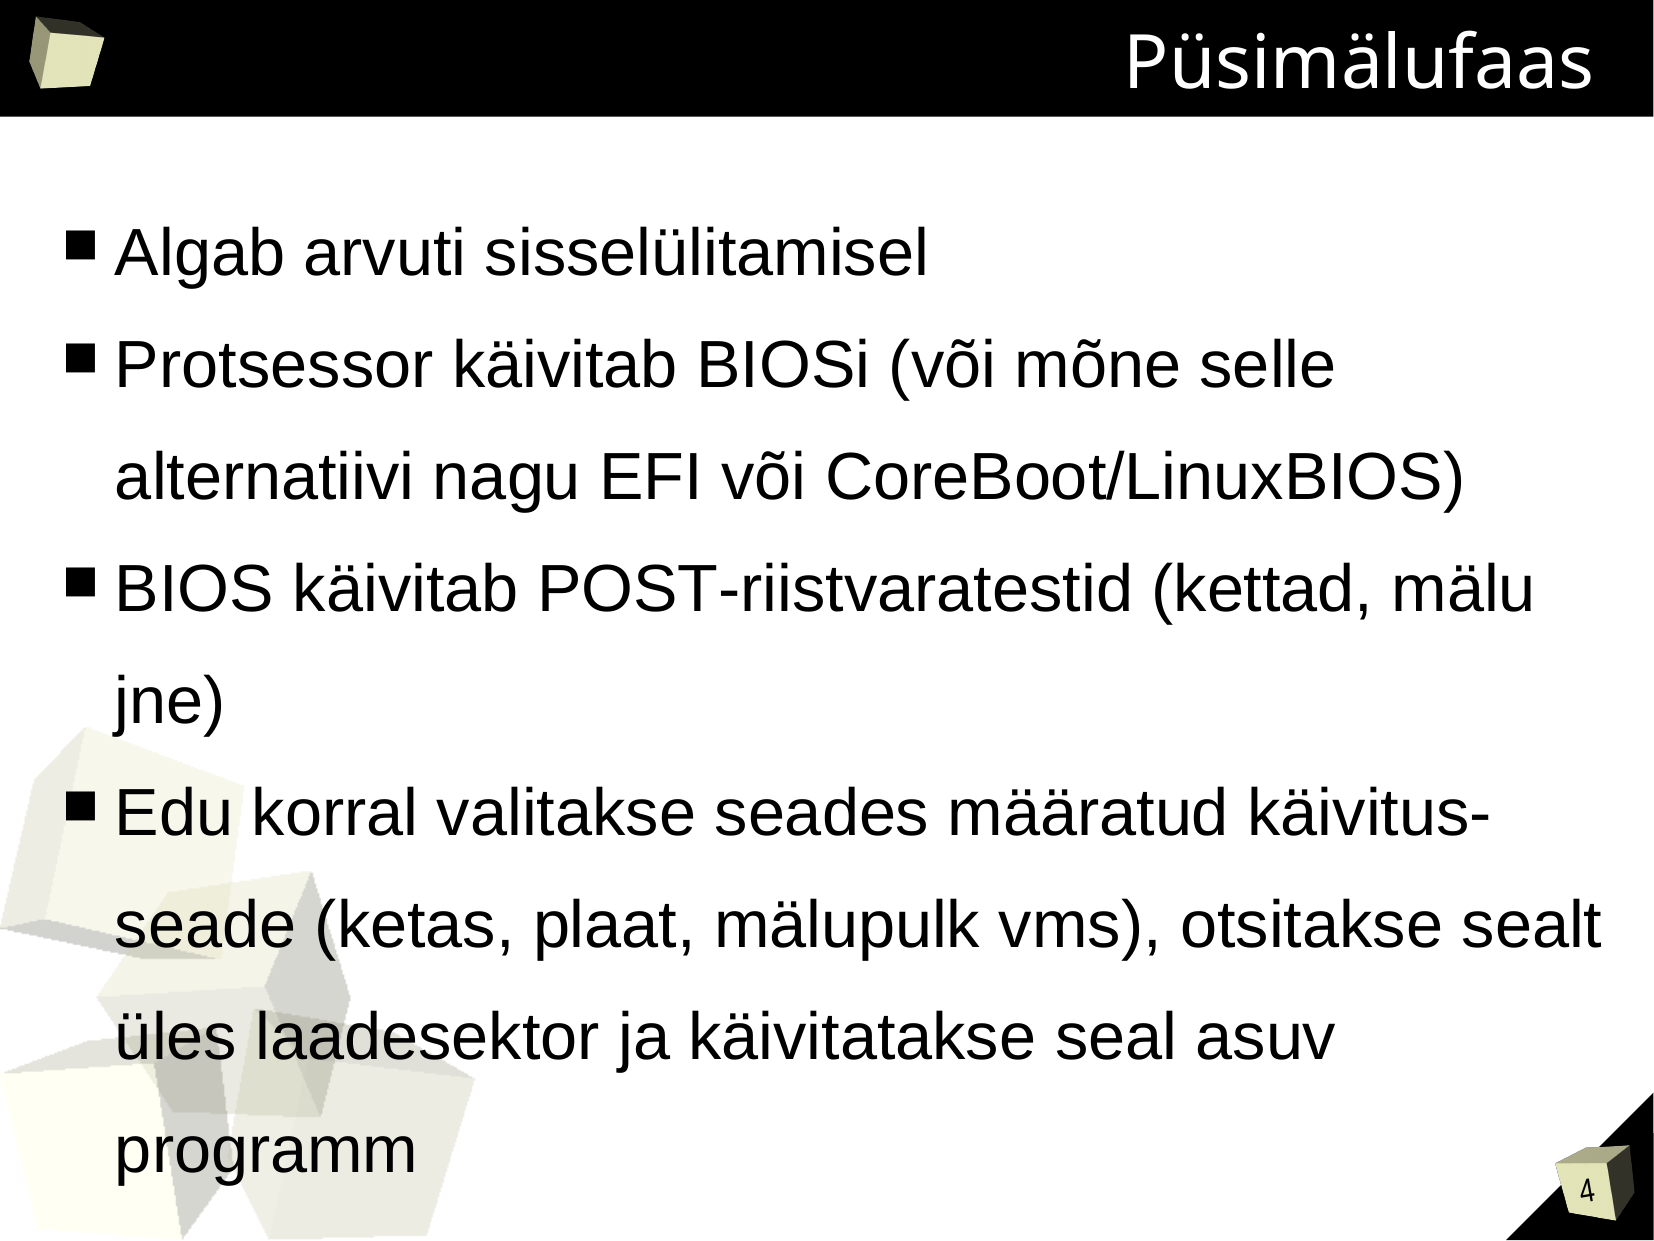

# Püsimälufaas
Algab arvuti sisselülitamisel
Protsessor käivitab BIOSi (või mõne selle alternatiivi nagu EFI või CoreBoot/LinuxBIOS)
BIOS käivitab POST-riistvaratestid (kettad, mälu jne)
Edu korral valitakse seades määratud käivitus-seade (ketas, plaat, mälupulk vms), otsitakse sealt üles laadesektor ja käivitatakse seal asuv programm